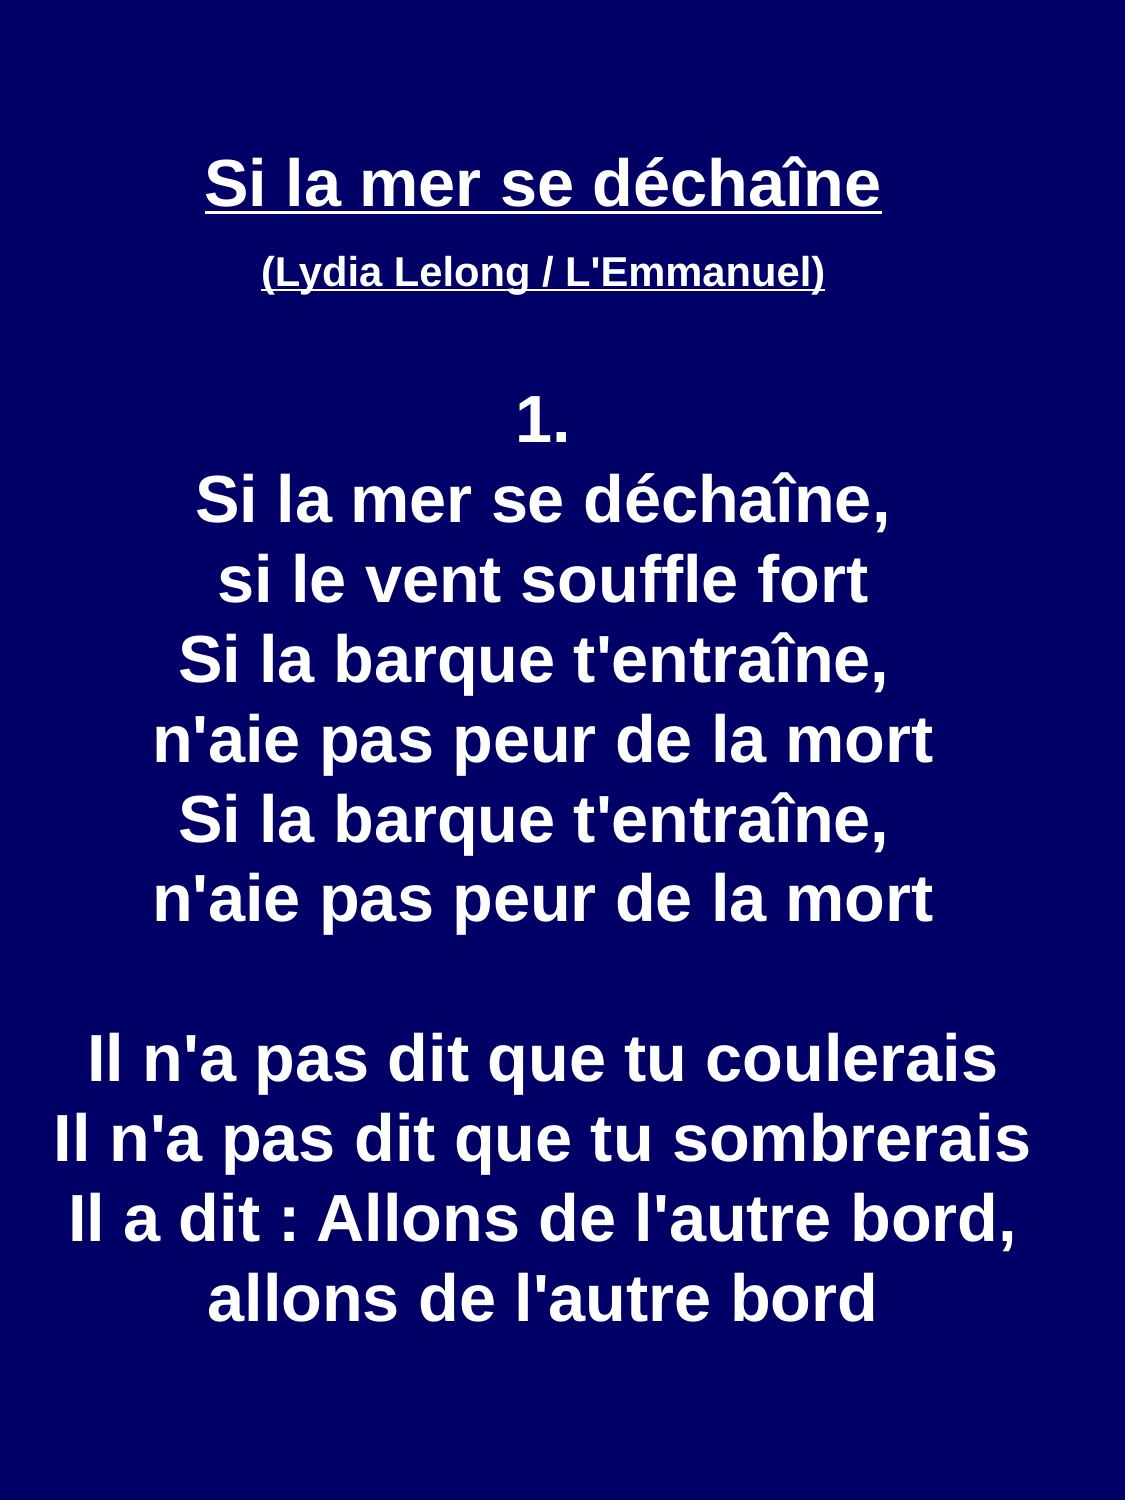

Si la mer se déchaîne
(Lydia Lelong / L'Emmanuel)
1.
Si la mer se déchaîne,
si le vent souffle fort
Si la barque t'entraîne,
n'aie pas peur de la mort
Si la barque t'entraîne,
n'aie pas peur de la mort
Il n'a pas dit que tu coulerais
Il n'a pas dit que tu sombrerais
Il a dit : Allons de l'autre bord, allons de l'autre bord